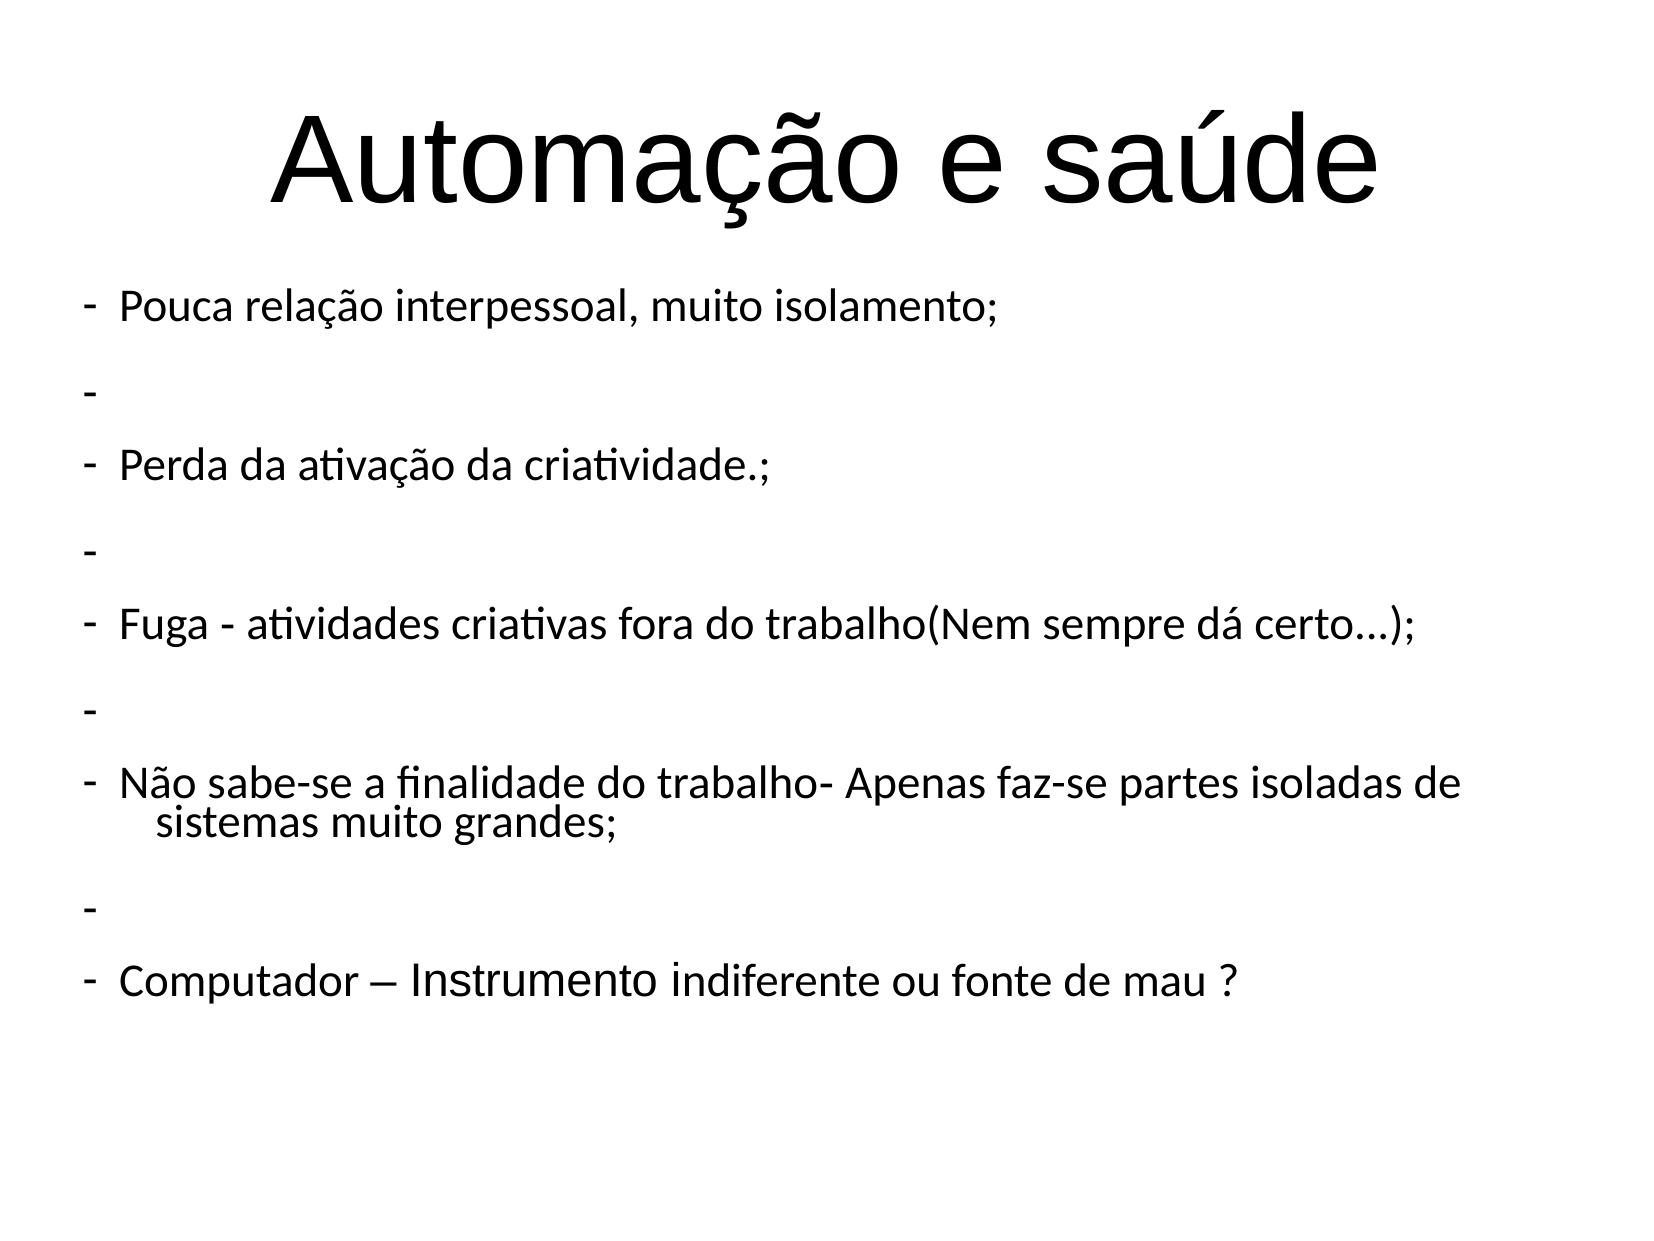

# Automação e saúde
Pouca relação interpessoal, muito isolamento;
Perda da ativação da criatividade.;
Fuga - atividades criativas fora do trabalho(Nem sempre dá certo...);
Não sabe-se a finalidade do trabalho- Apenas faz-se partes isoladas de sistemas muito grandes;
Computador – Instrumento indiferente ou fonte de mau ?